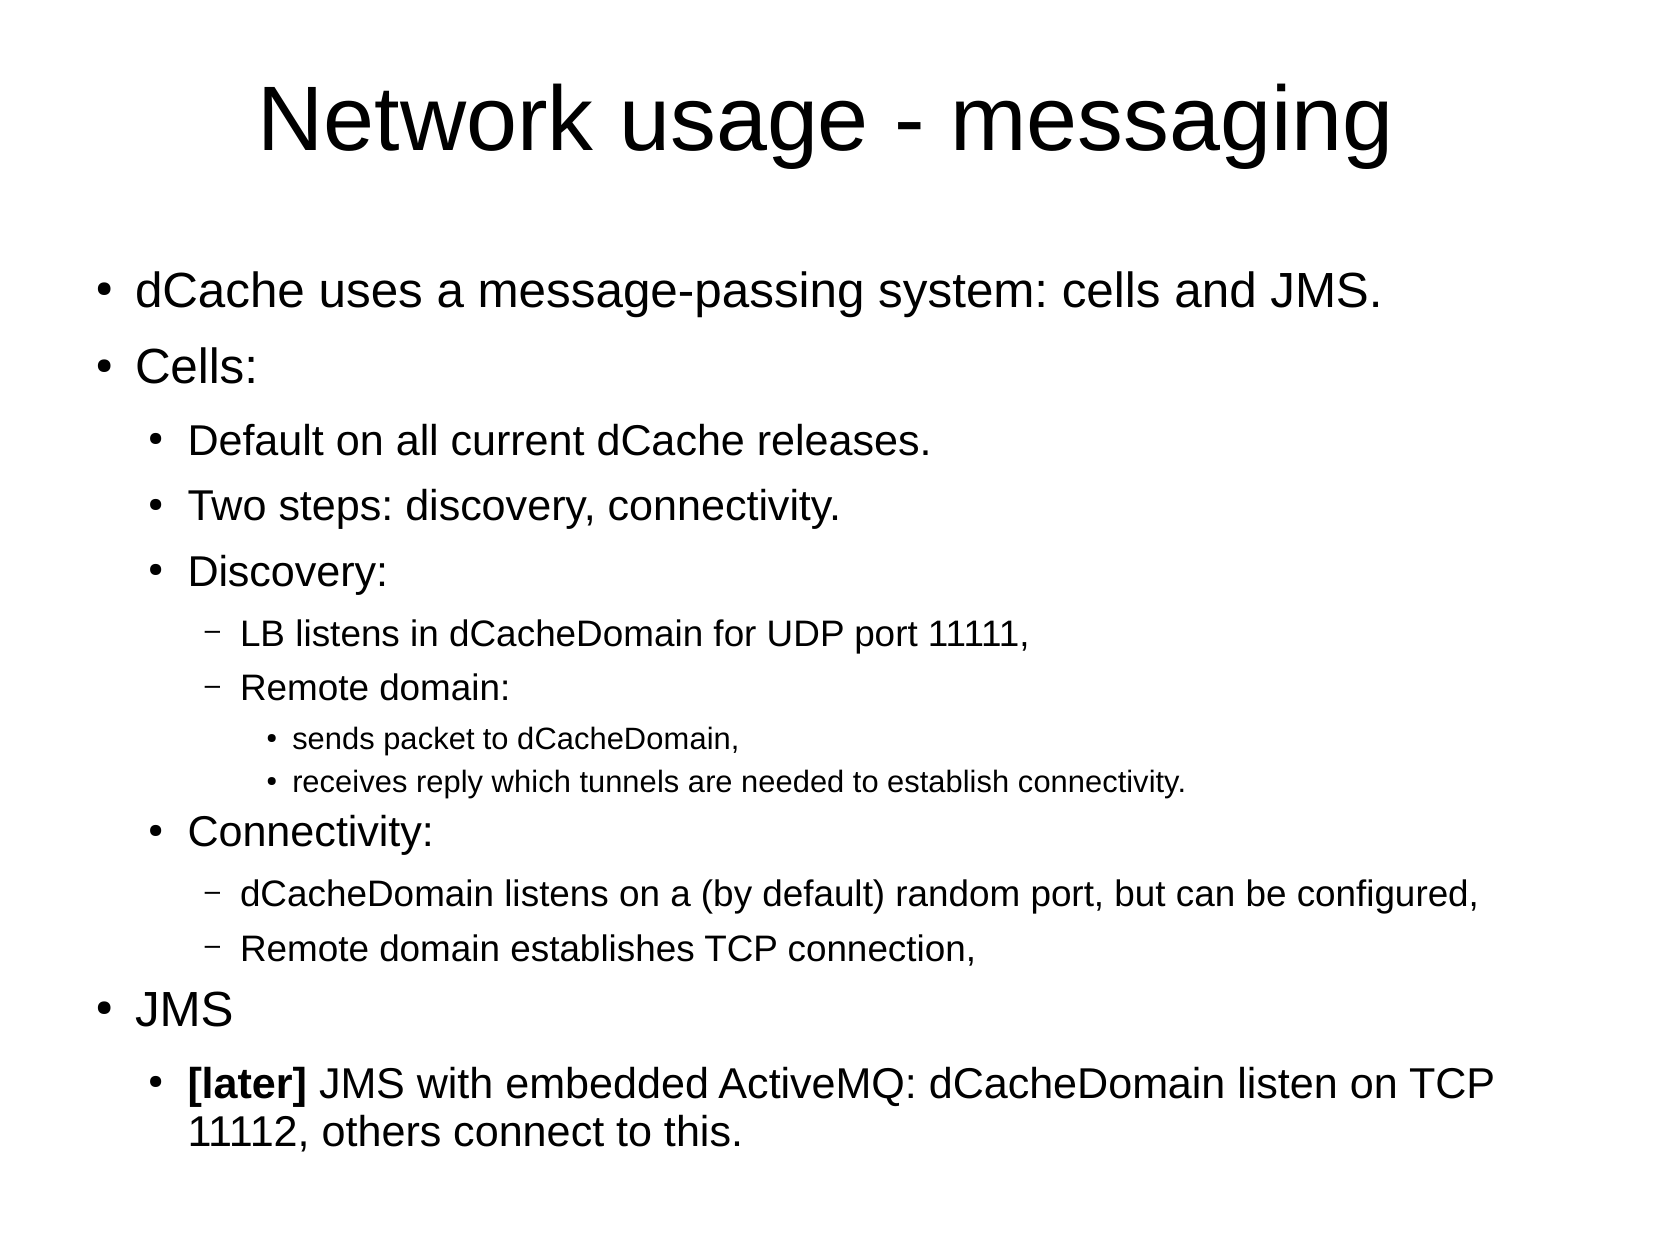

# Network usage - messaging
dCache uses a message-passing system: cells and JMS.
Cells:
Default on all current dCache releases.
Two steps: discovery, connectivity.
Discovery:
LB listens in dCacheDomain for UDP port 11111,
Remote domain:
sends packet to dCacheDomain,
receives reply which tunnels are needed to establish connectivity.
Connectivity:
dCacheDomain listens on a (by default) random port, but can be configured,
Remote domain establishes TCP connection,
JMS
[later] JMS with embedded ActiveMQ: dCacheDomain listen on TCP 11112, others connect to this.